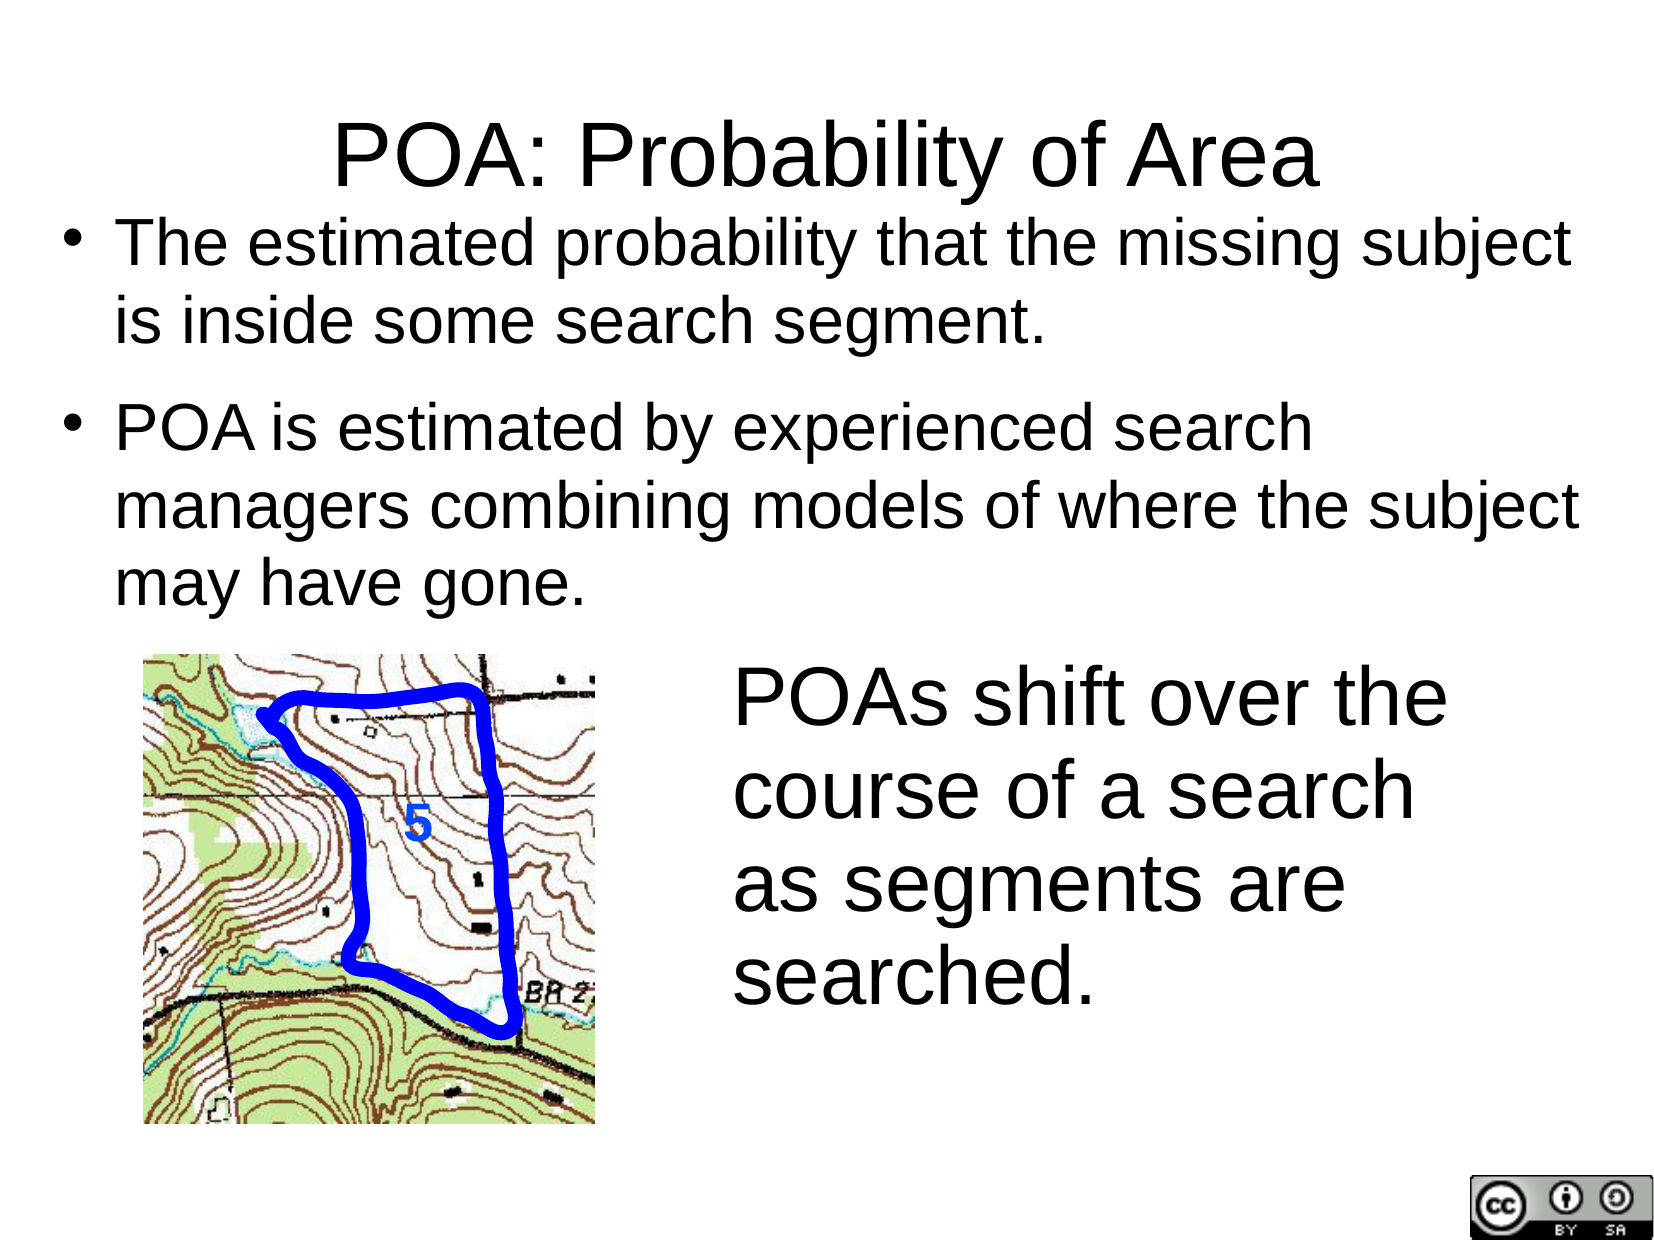

# POA: Probability of Area
The estimated probability that the missing subject is inside some search segment.
POA is estimated by experienced search managers combining models of where the subject may have gone.
POAs shift over the course of a search as segments are searched.
5